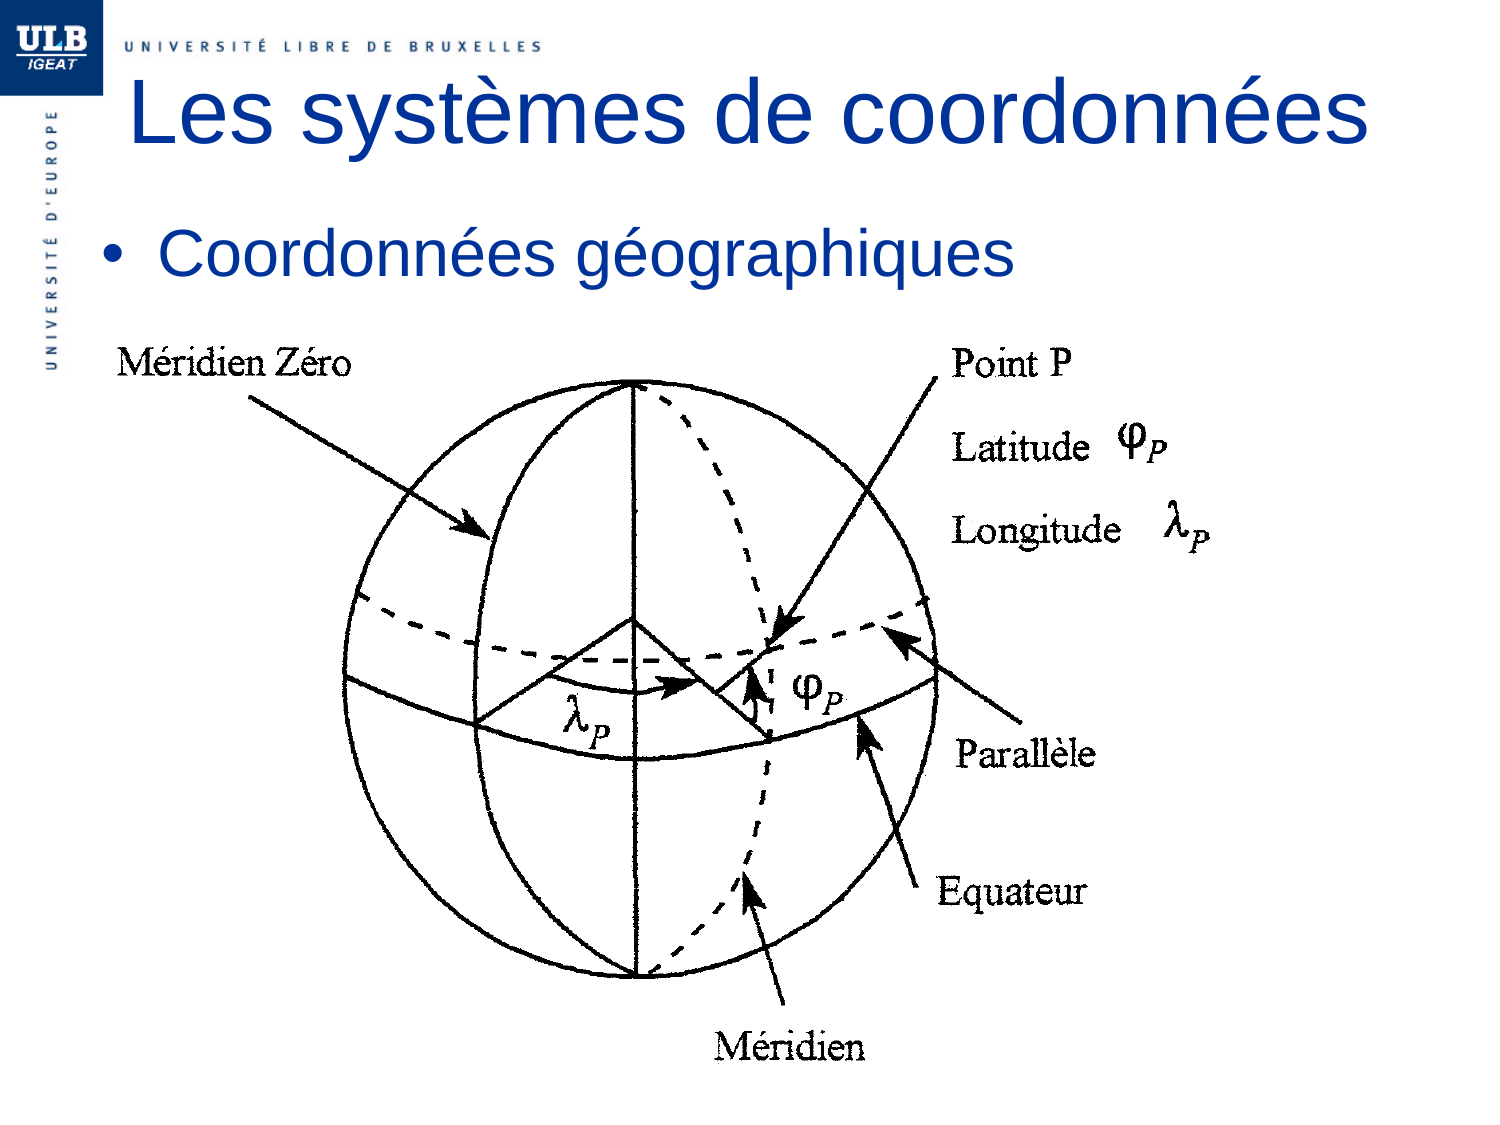

# Les systèmes de coordonnées
Coordonnées géographiques